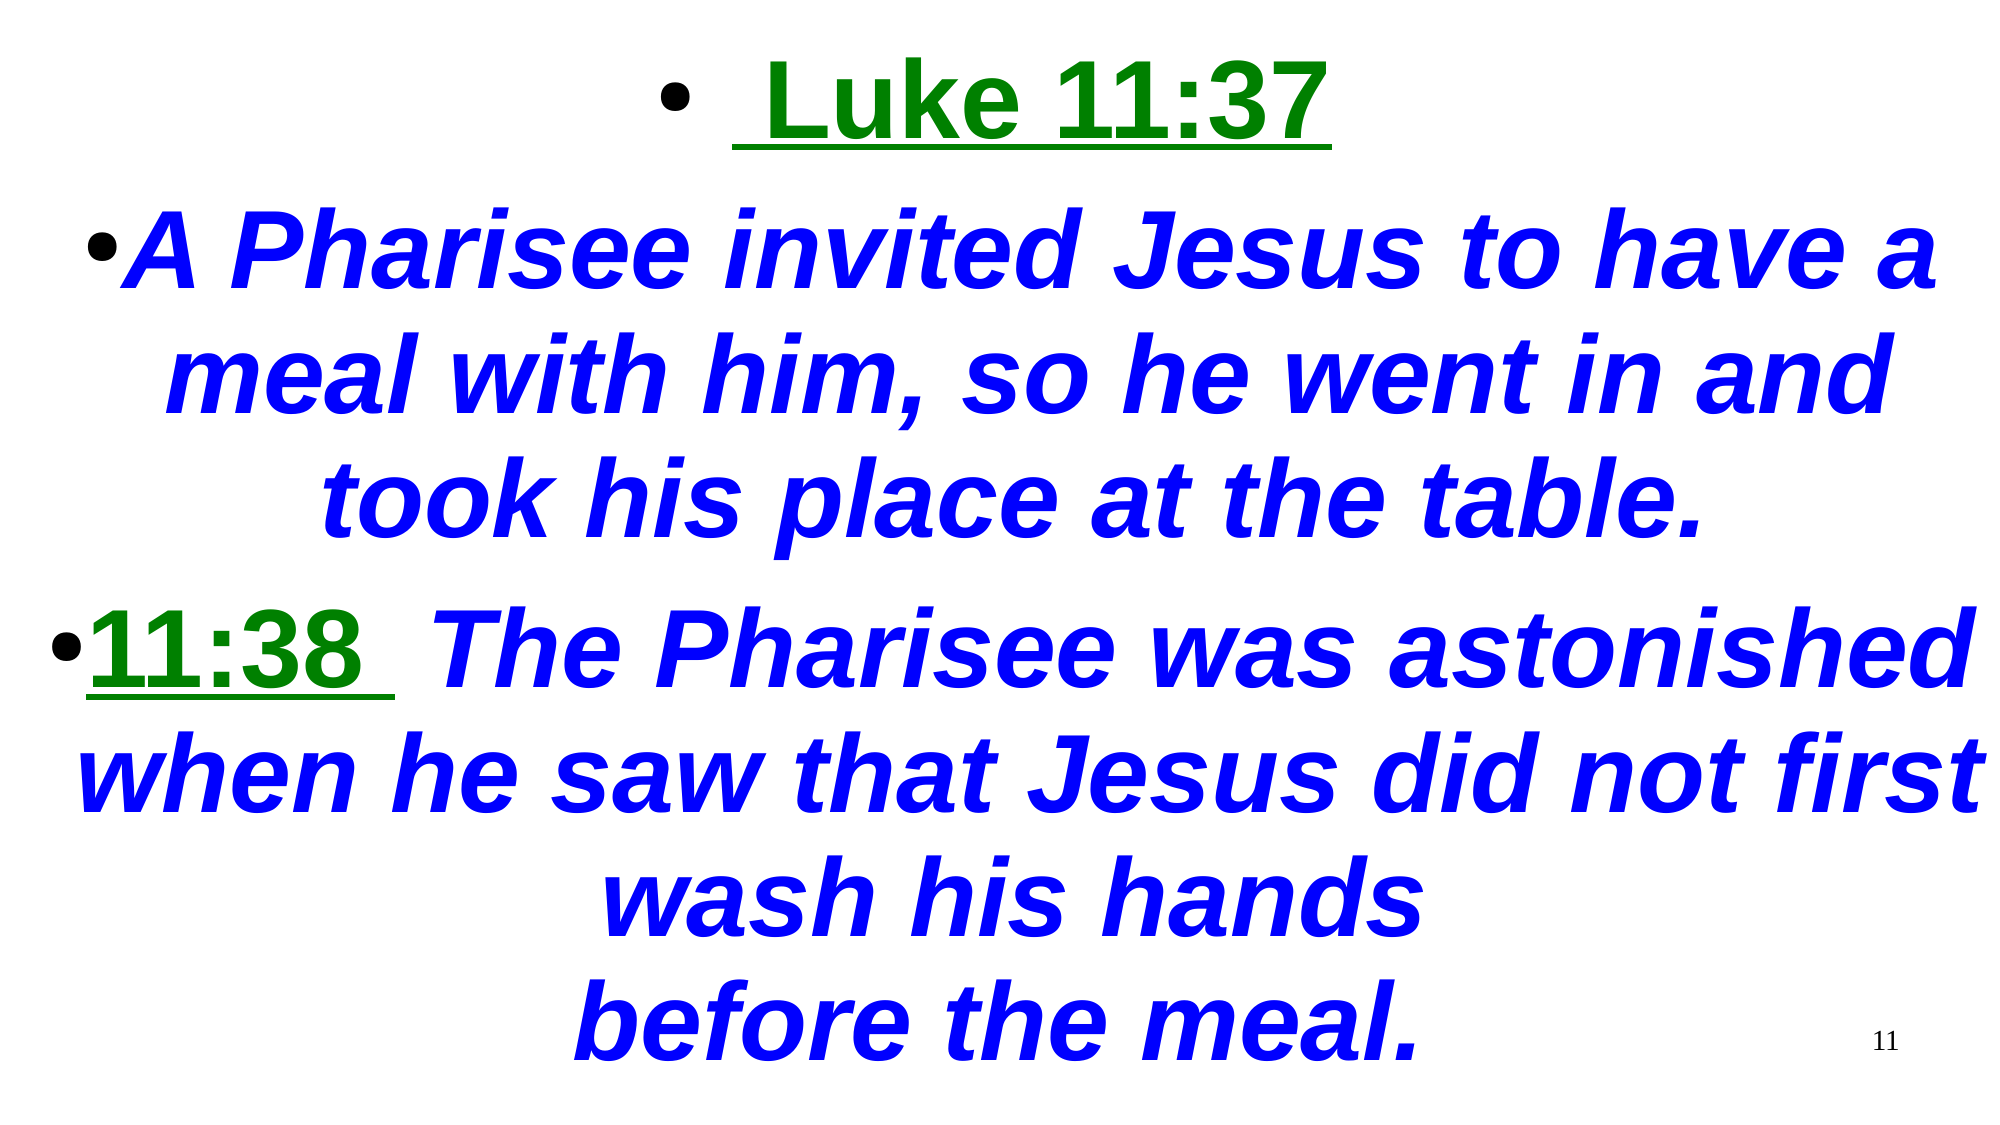

# Luke 11:37
A Pharisee invited Jesus to have a meal with him, so he went in and took his place at the table.
11:38  The Pharisee was astonished when he saw that Jesus did not first wash his hands
before the meal.
11